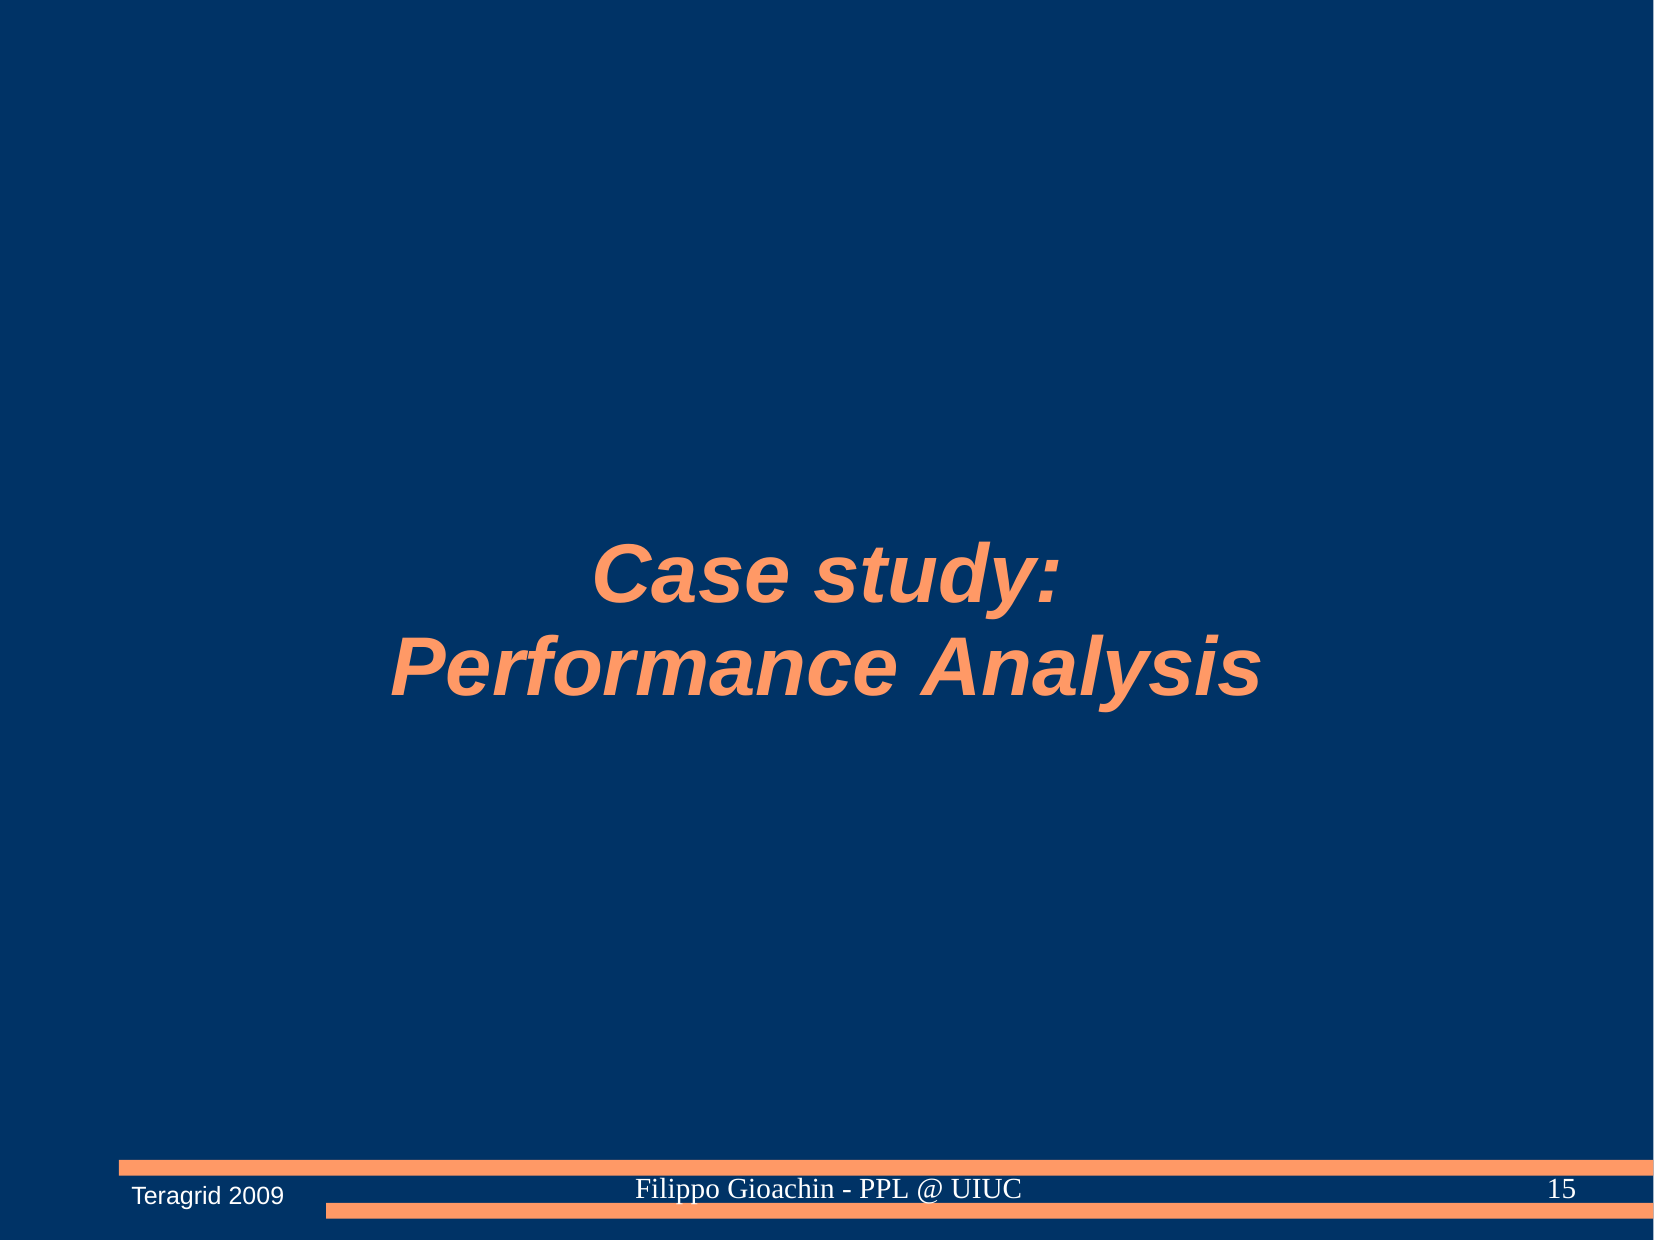

# Case study: Performance Analysis
15
Filippo Gioachin - PPL @ UIUC